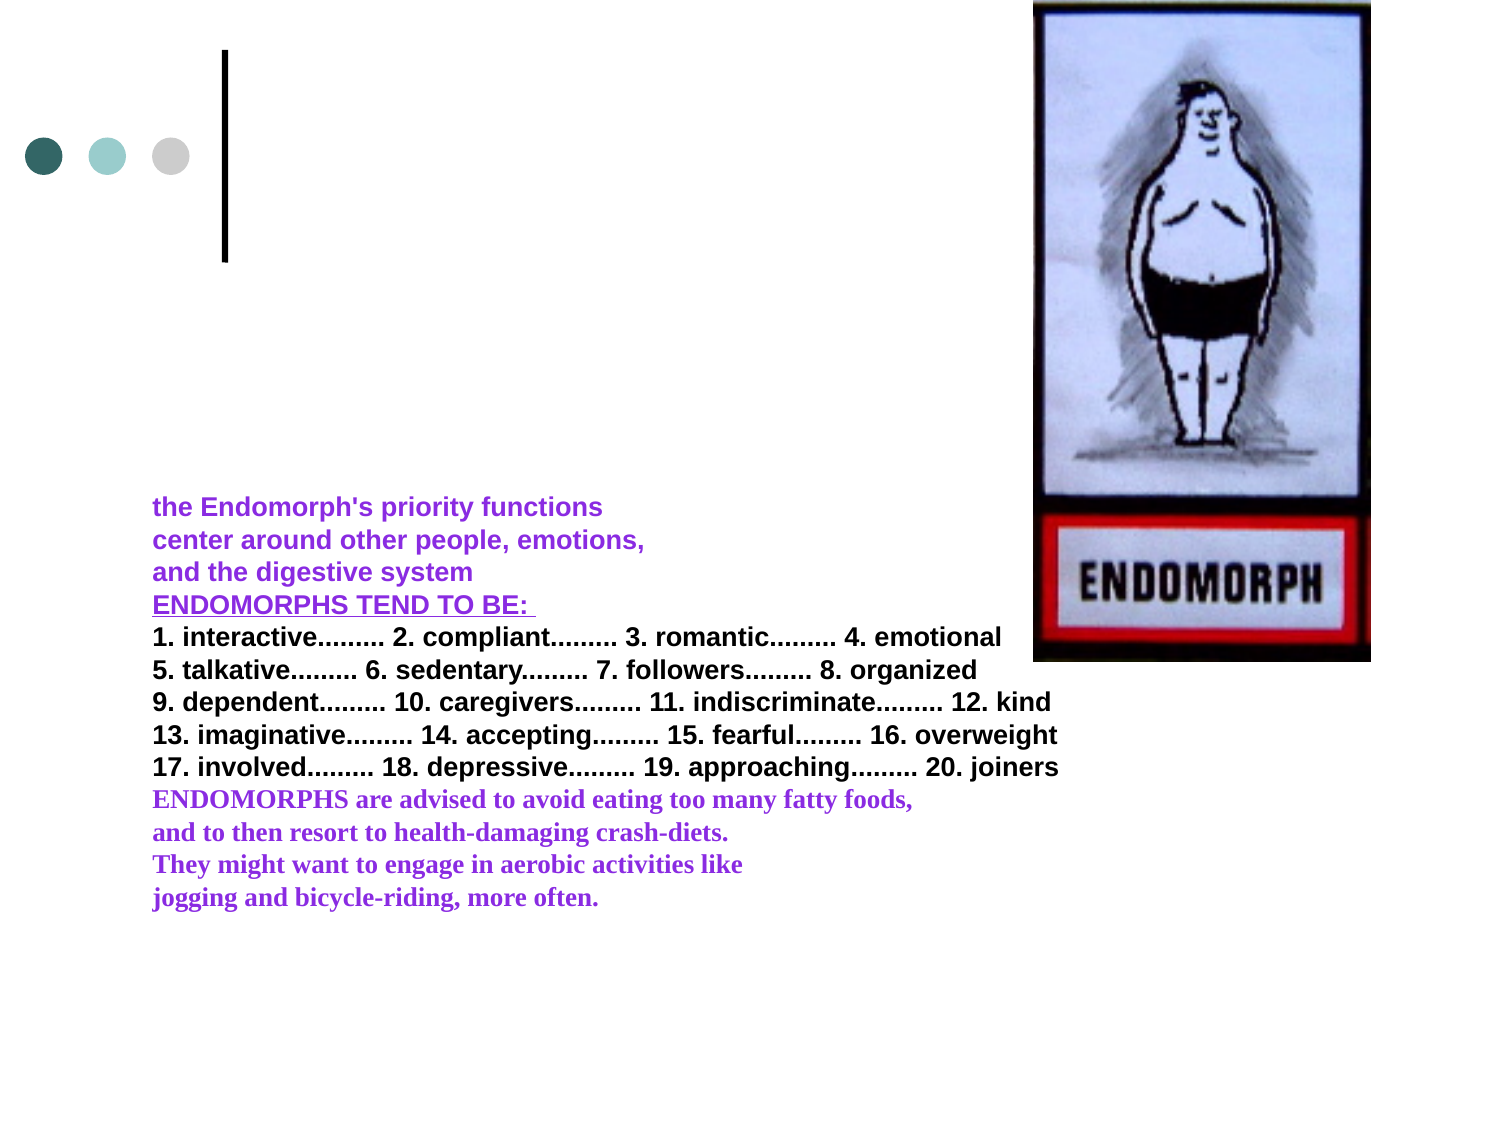

into building and fixing things.
the Endomorph's priority functions
center around other people, emotions,
and the digestive system
ENDOMORPHS TEND TO BE:
1. interactive......... 2. compliant......... 3. romantic......... 4. emotional
5. talkative......... 6. sedentary......... 7. followers......... 8. organized
9. dependent......... 10. caregivers......... 11. indiscriminate......... 12. kind
13. imaginative......... 14. accepting......... 15. fearful......... 16. overweight
17. involved......... 18. depressive......... 19. approaching......... 20. joiners
ENDOMORPHS are advised to avoid eating too many fatty foods,
and to then resort to health-damaging crash-diets.
They might want to engage in aerobic activities like
jogging and bicycle-riding, more often.